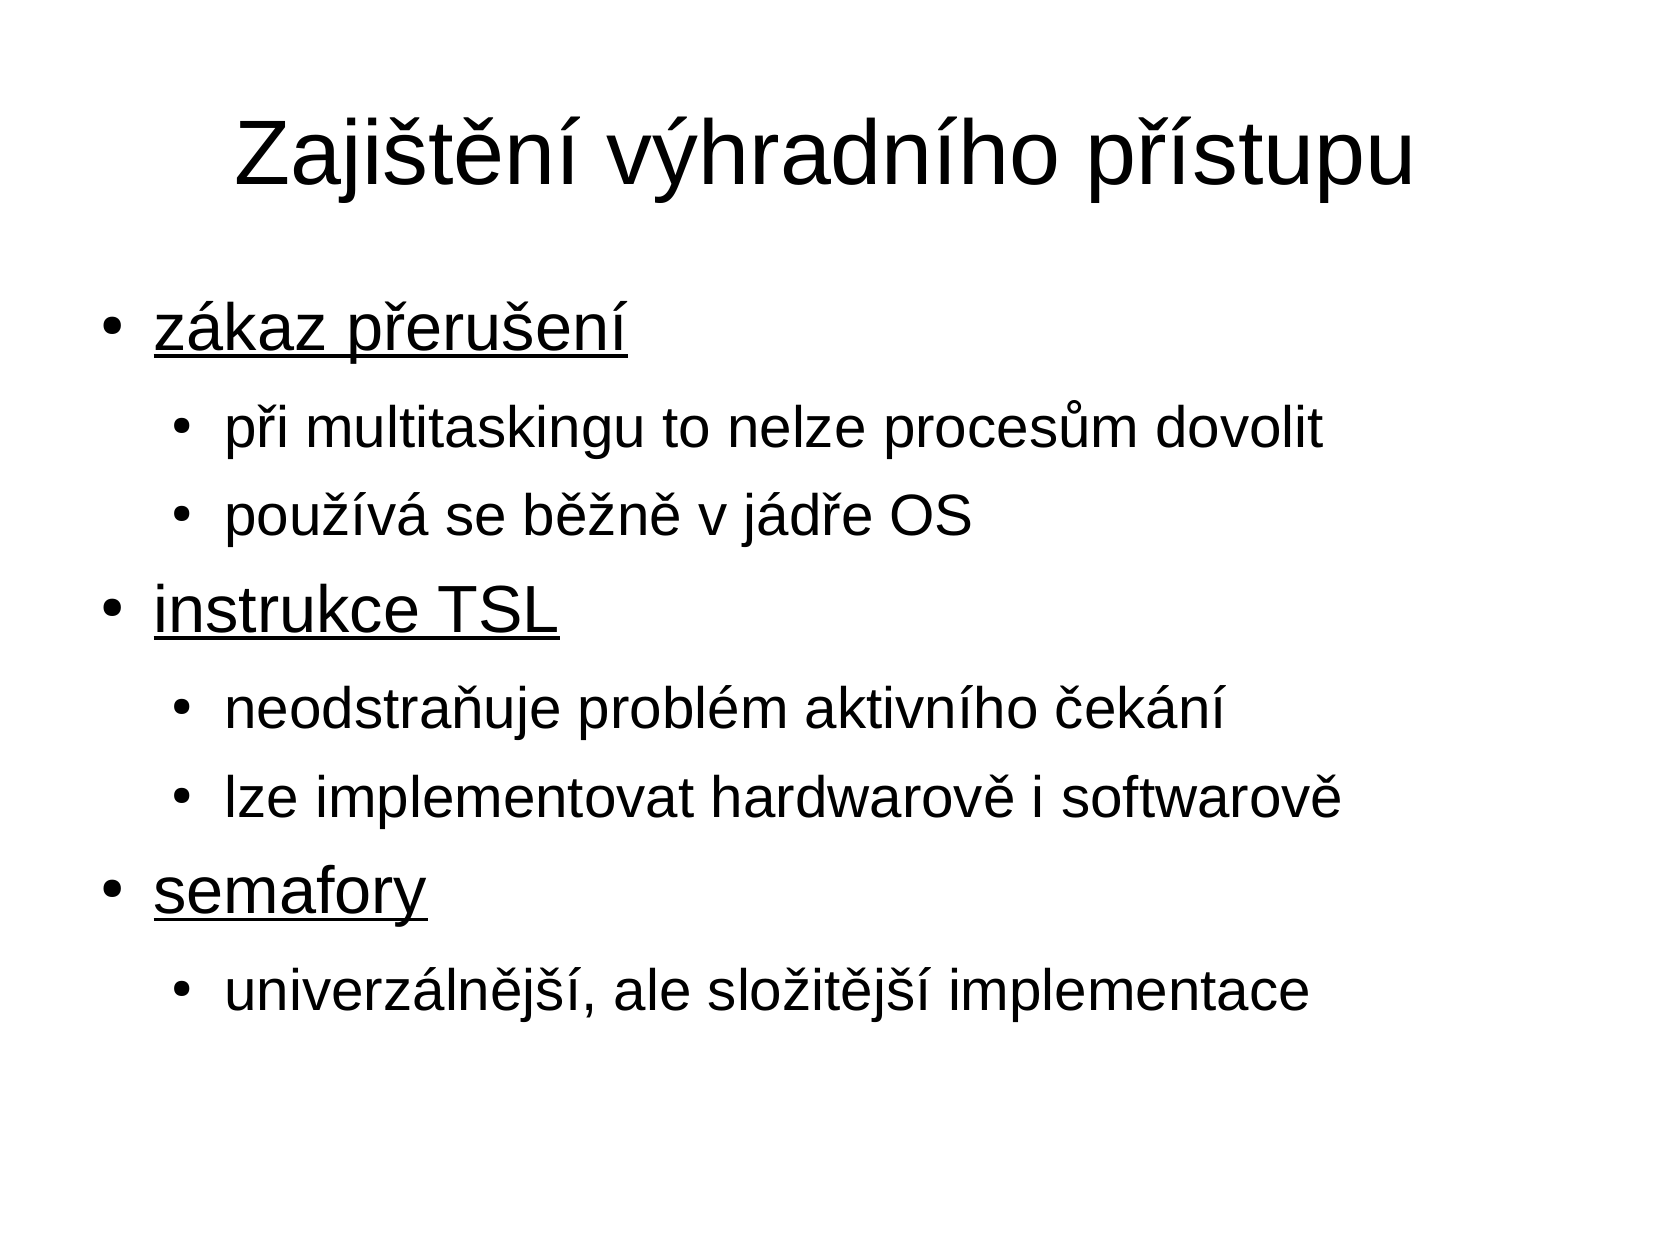

# Zajištění výhradního přístupu
zákaz přerušení
při multitaskingu to nelze procesům dovolit
používá se běžně v jádře OS
instrukce TSL
neodstraňuje problém aktivního čekání
lze implementovat hardwarově i softwarově
semafory
univerzálnější, ale složitější implementace